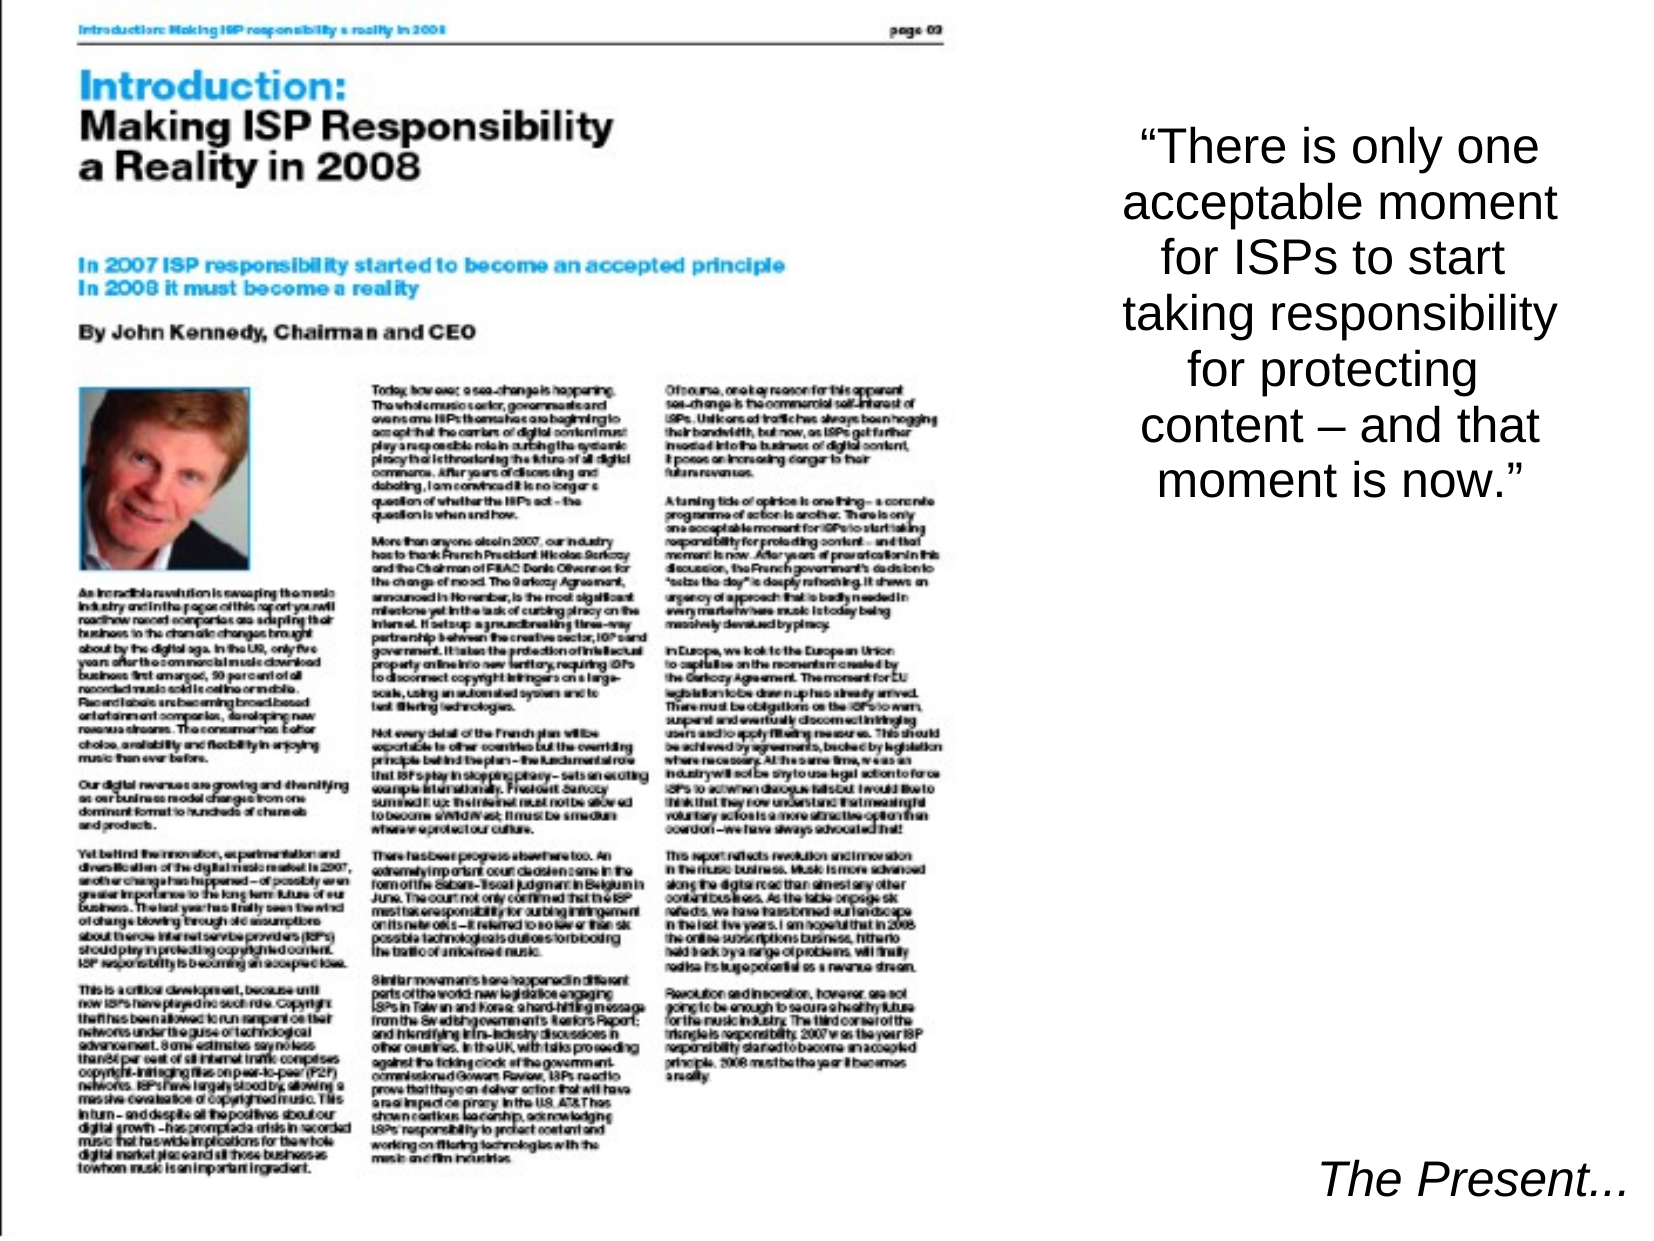

“There is only one acceptable moment for ISPs to start
taking responsibility for protecting
content – and that moment is now.”
The Present...